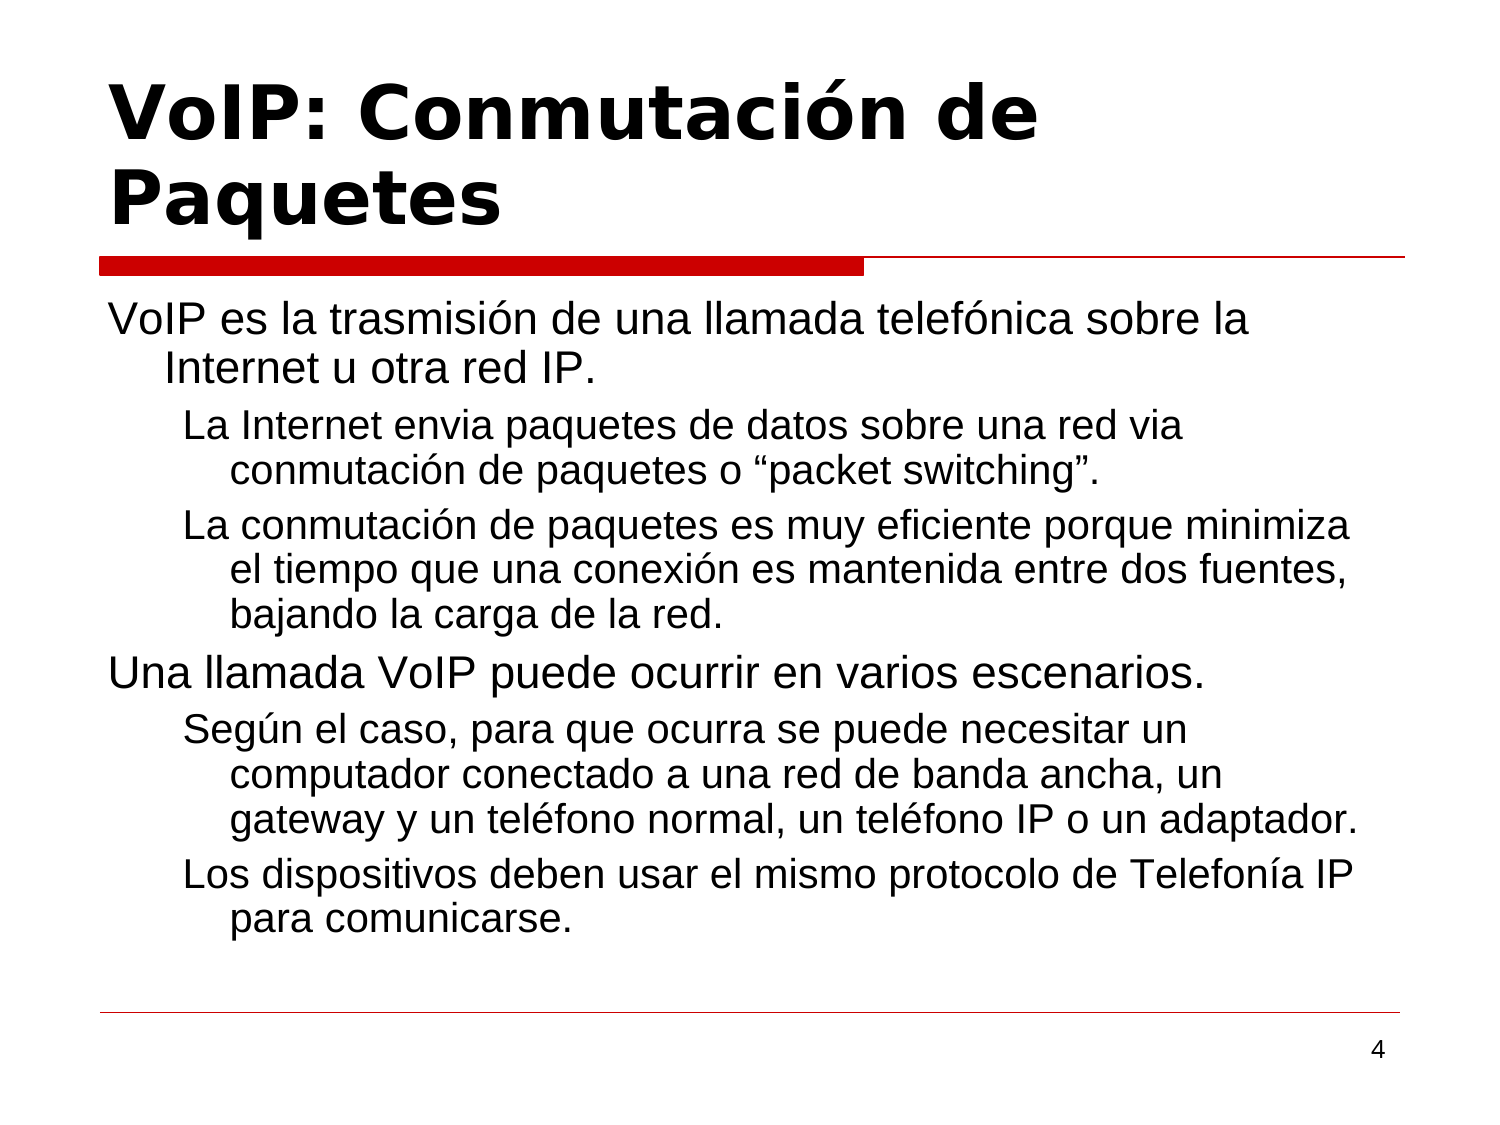

# VoIP: Conmutación de Paquetes
VoIP es la trasmisión de una llamada telefónica sobre la Internet u otra red IP.
La Internet envia paquetes de datos sobre una red via conmutación de paquetes o “packet switching”.
La conmutación de paquetes es muy eficiente porque minimiza el tiempo que una conexión es mantenida entre dos fuentes, bajando la carga de la red.
Una llamada VoIP puede ocurrir en varios escenarios.
Según el caso, para que ocurra se puede necesitar un computador conectado a una red de banda ancha, un gateway y un teléfono normal, un teléfono IP o un adaptador.
Los dispositivos deben usar el mismo protocolo de Telefonía IP para comunicarse.